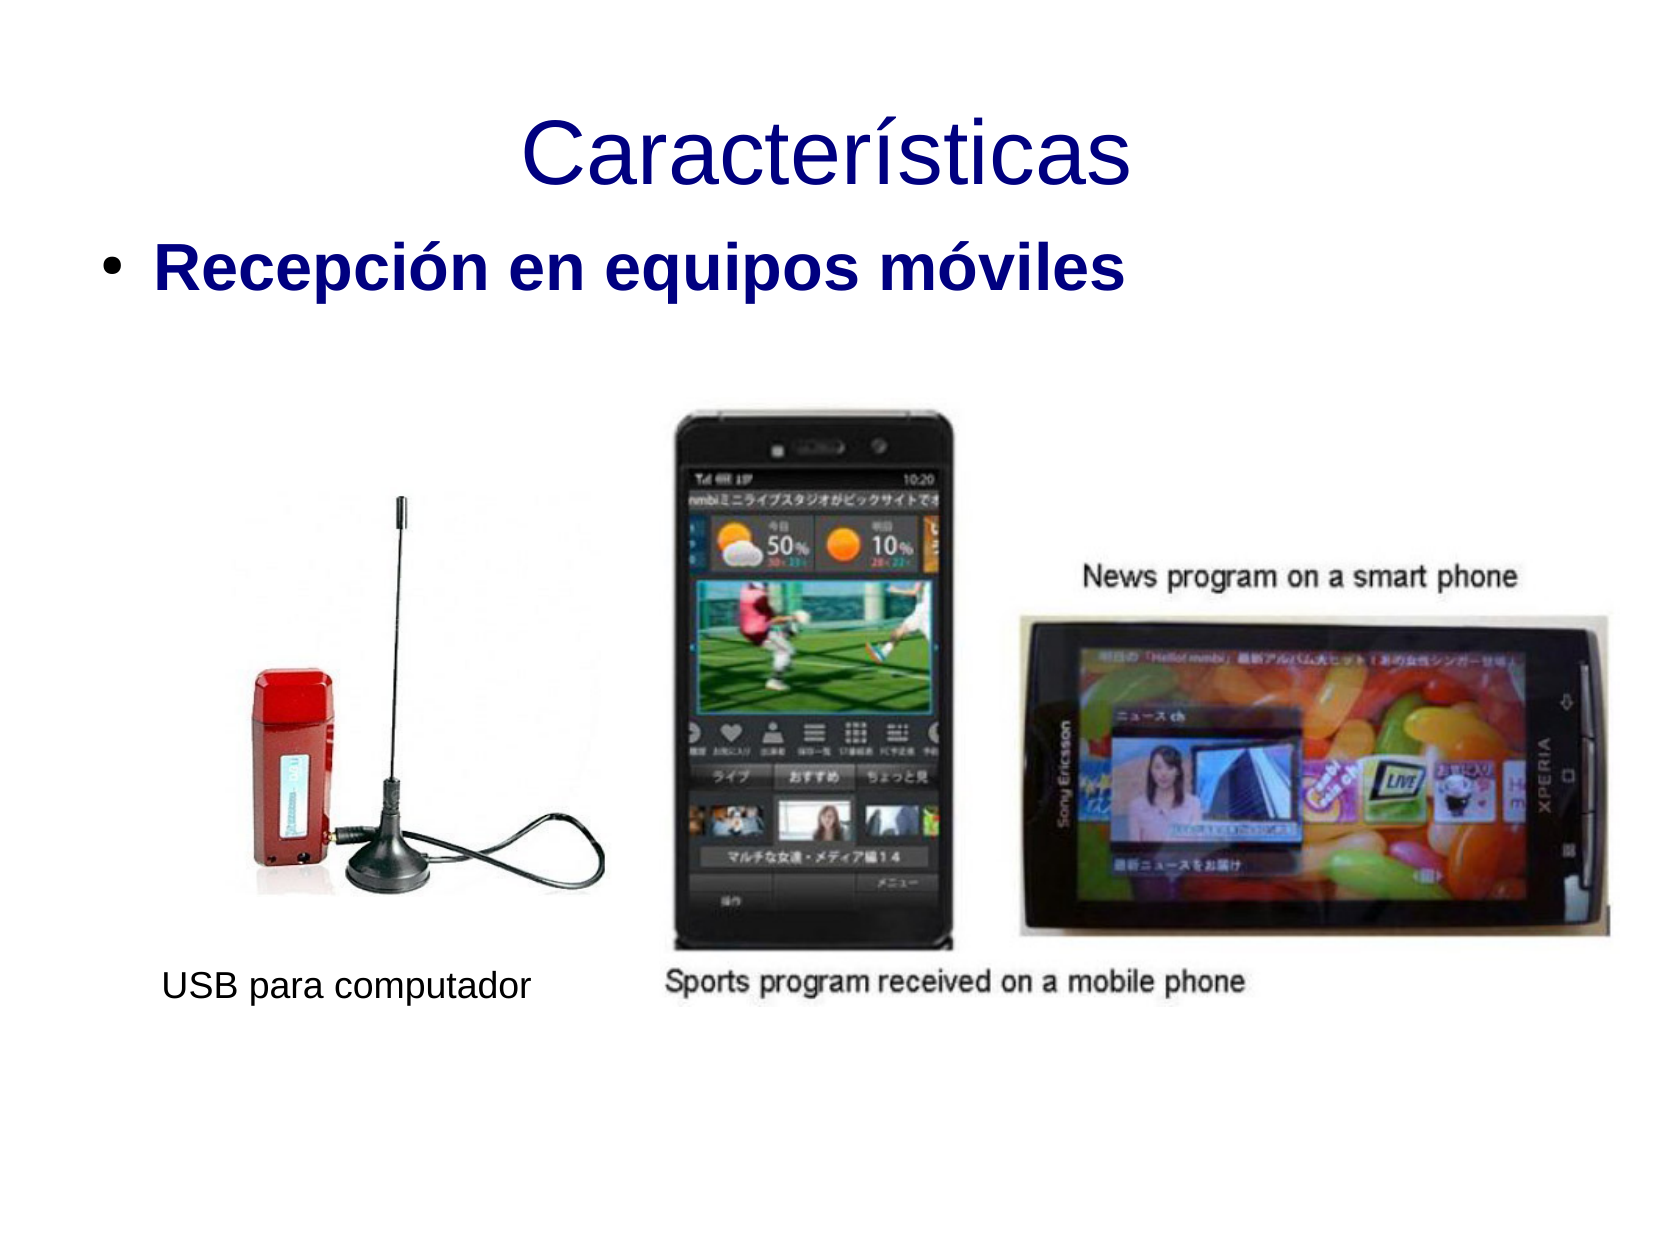

# Características
Recepción en equipos móviles
USB para computador